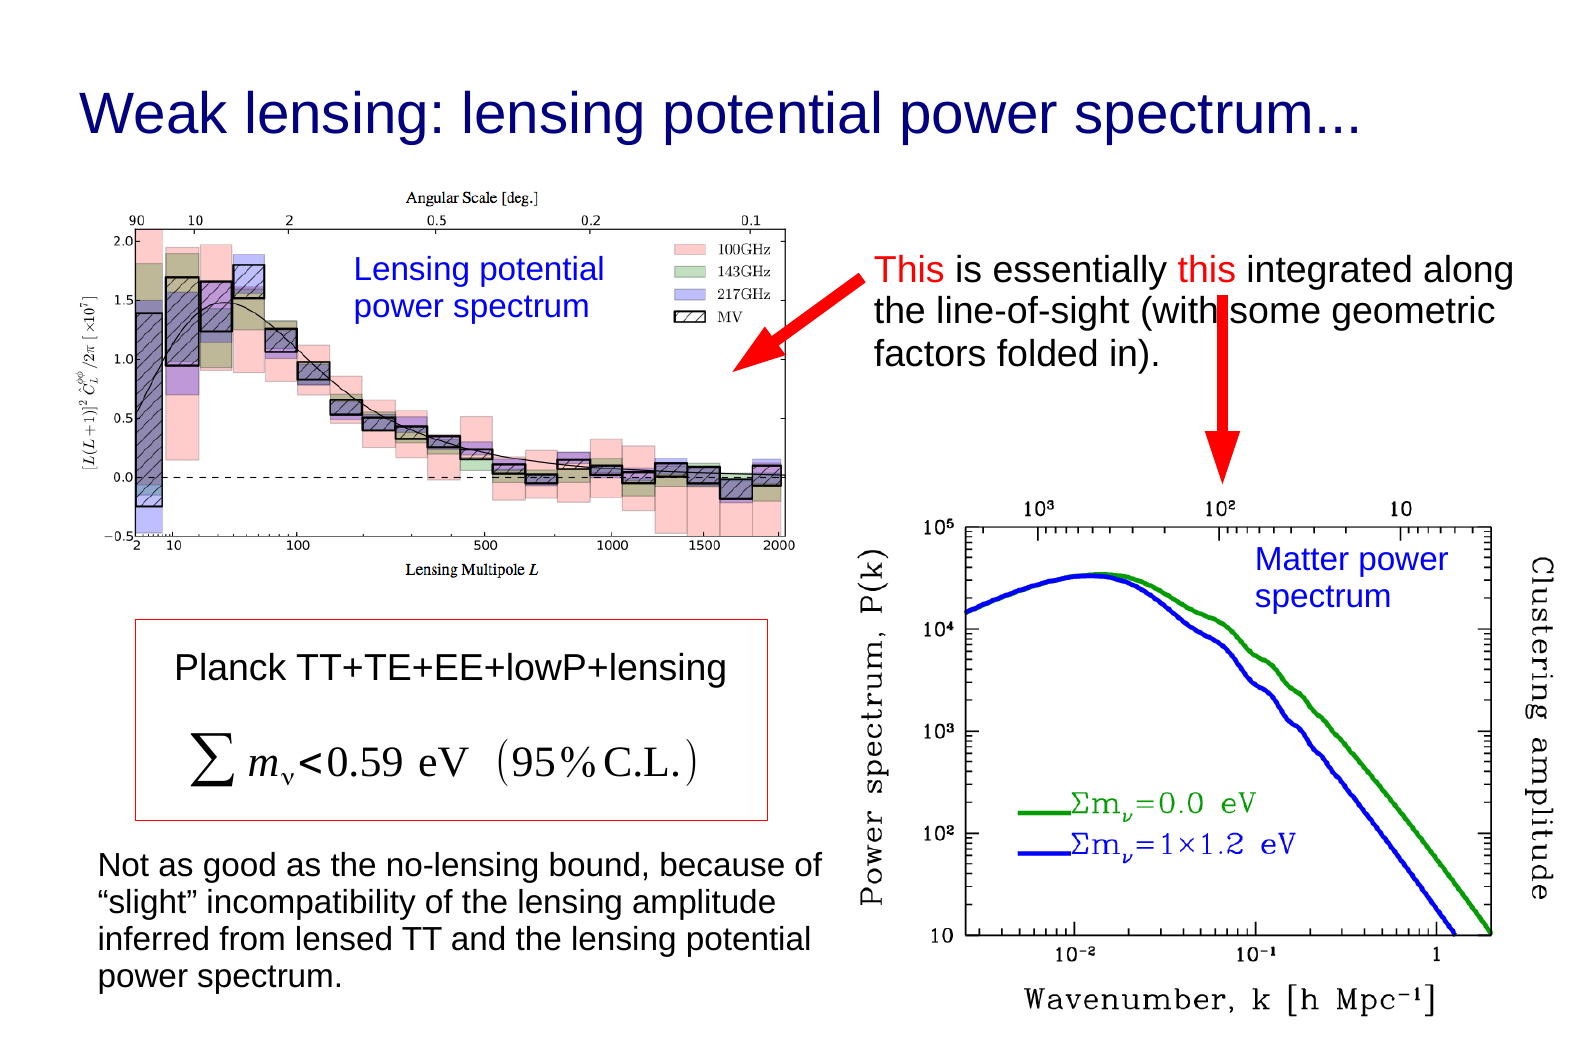

# Weak lensing: lensing potential power spectrum...
Lensing potential
power spectrum
This is essentially this integrated along the line-of-sight (with some geometric factors folded in).
Matter power
spectrum
Planck TT+TE+EE+lowP+lensing
Not as good as the no-lensing bound, because of “slight” incompatibility of the lensing amplitude inferred from lensed TT and the lensing potential power spectrum.